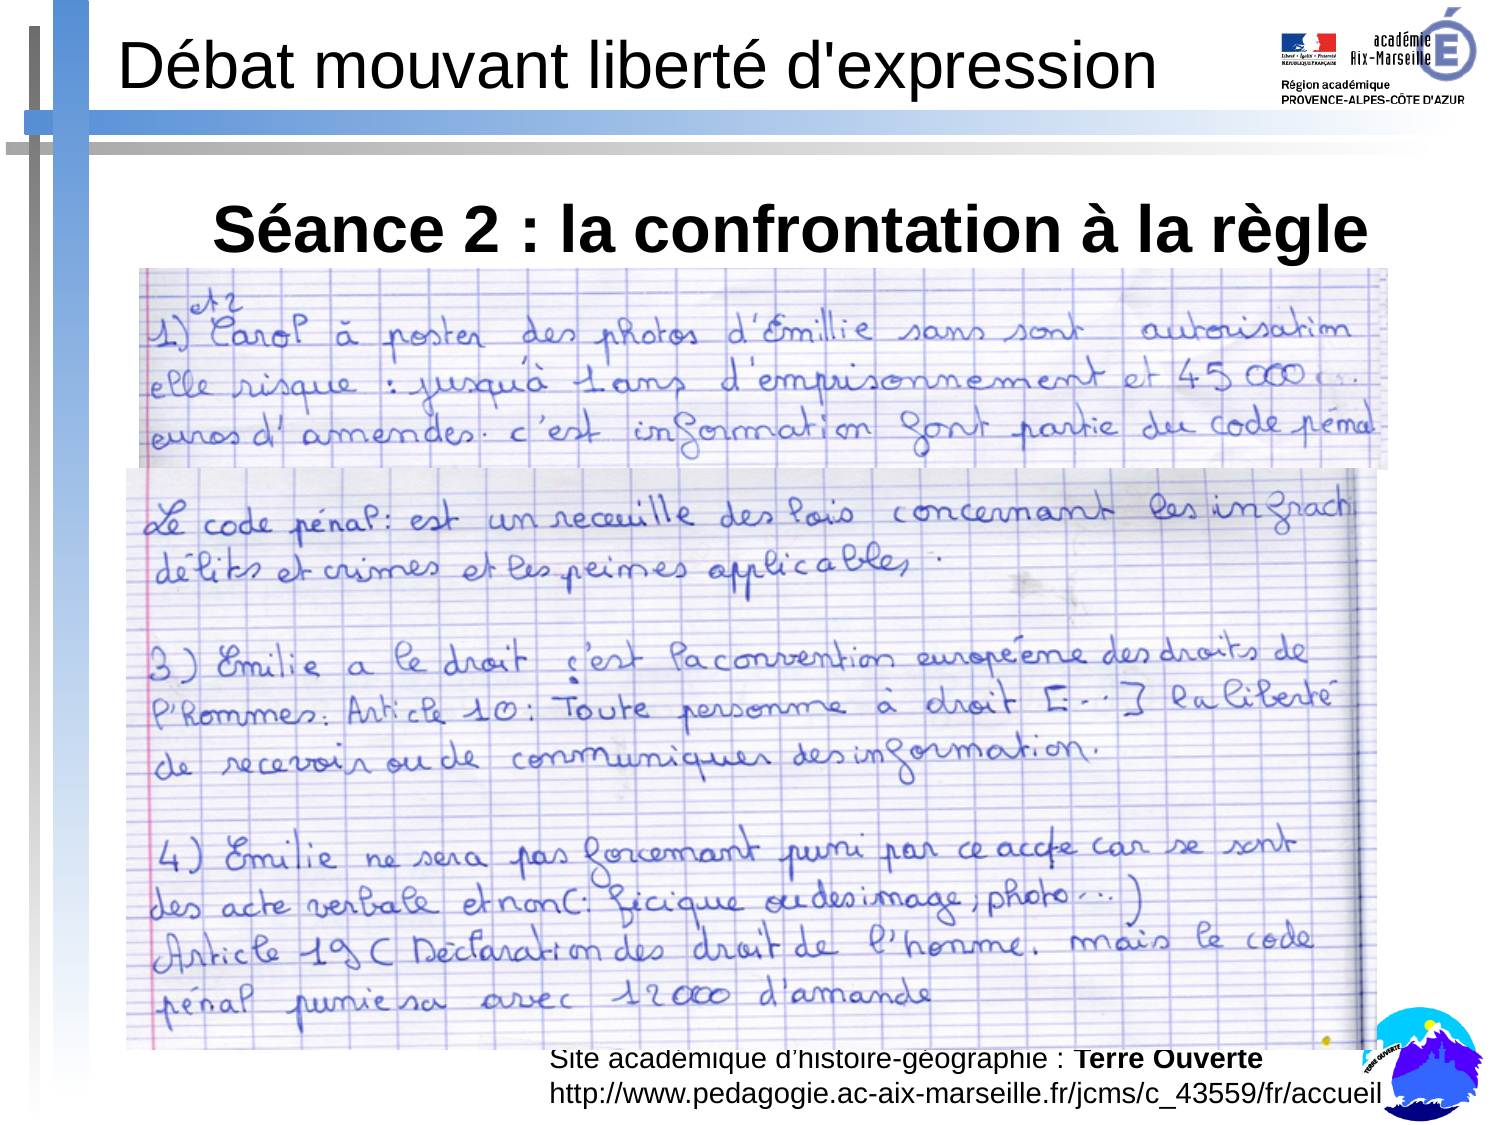

Débat mouvant liberté d'expression
Séance 2 : la confrontation à la règle
Site académique d’histoire-géographie : Terre Ouverte
http://www.pedagogie.ac-aix-marseille.fr/jcms/c_43559/fr/accueil